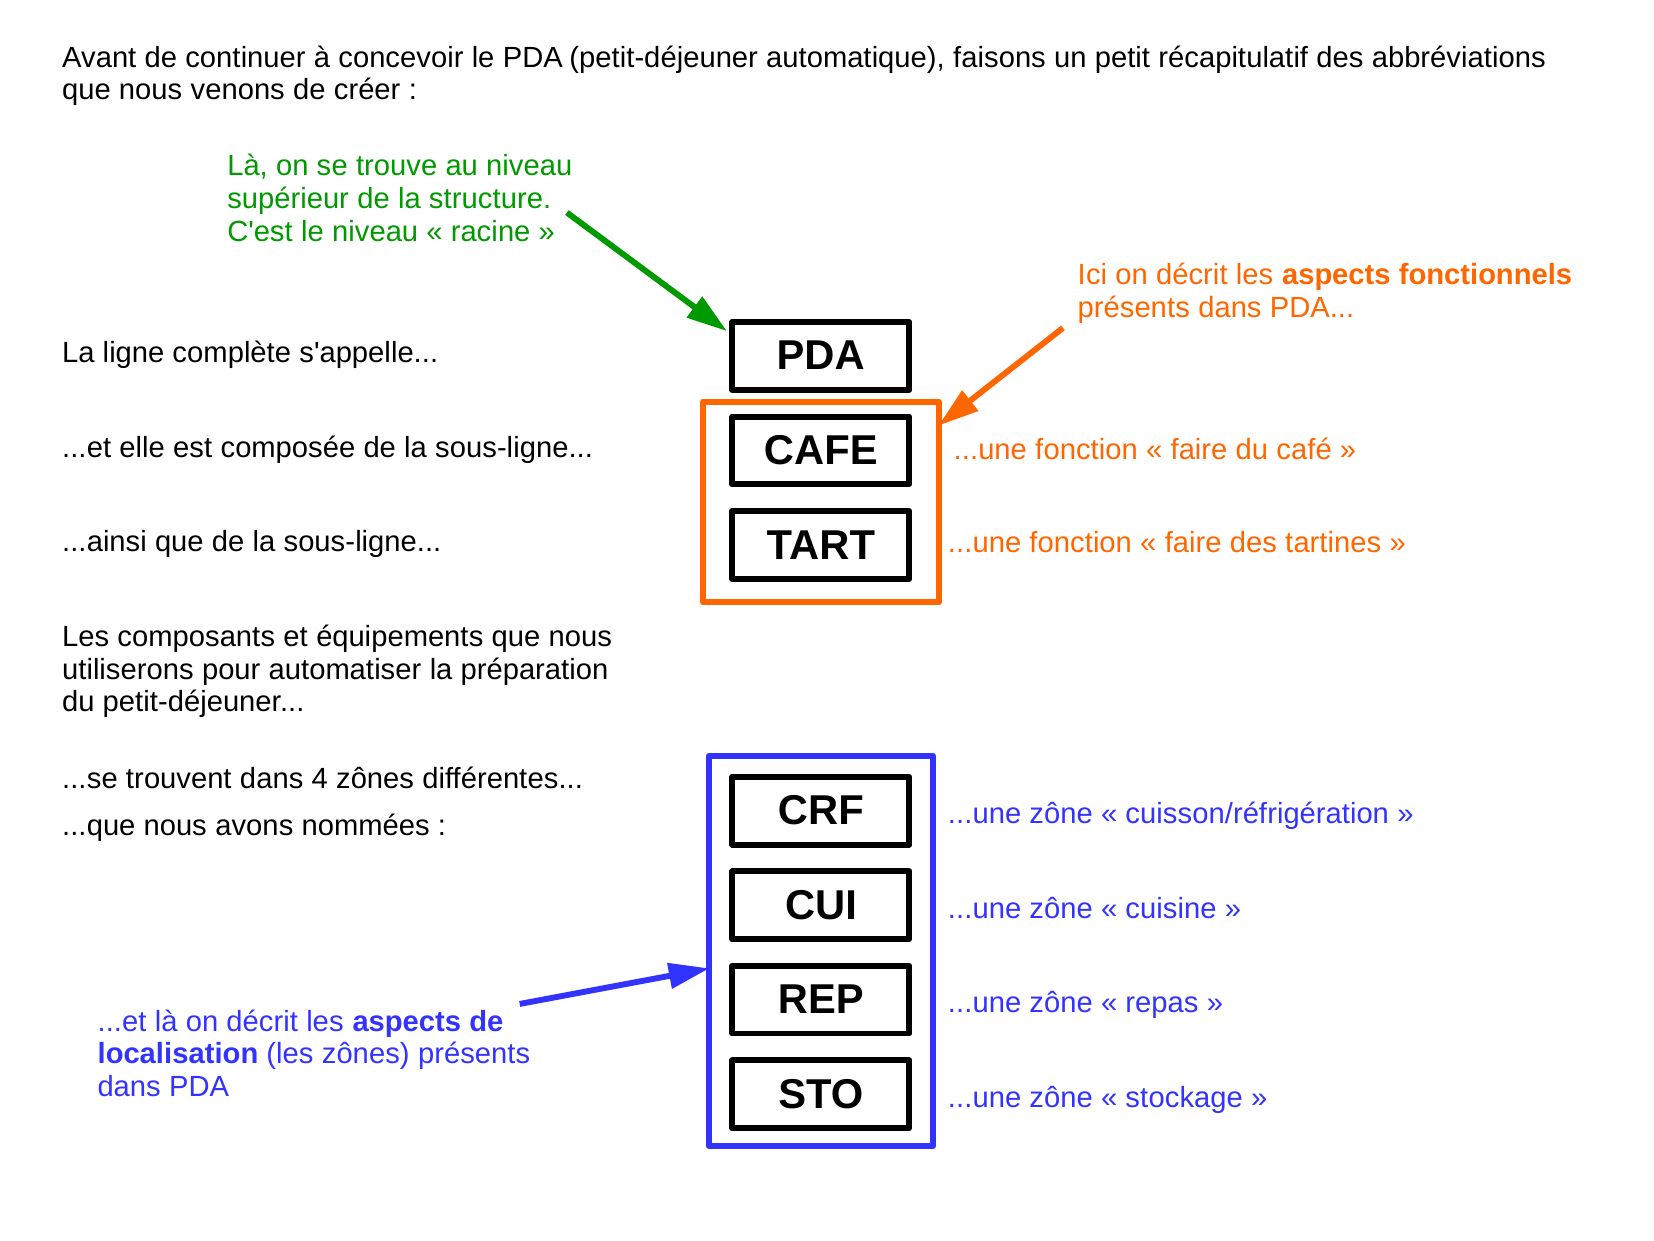

Avant de continuer à concevoir le PDA (petit-déjeuner automatique), faisons un petit récapitulatif des abbréviations que nous venons de créer :
Là, on se trouve au niveau supérieur de la structure. C'est le niveau « racine »
Ici on décrit les aspects fonctionnels présents dans PDA...
PDA
La ligne complète s'appelle...
CAFE
...et elle est composée de la sous-ligne...
...une fonction « faire du café »
TART
...ainsi que de la sous-ligne...
...une fonction « faire des tartines »
Les composants et équipements que nous utiliserons pour automatiser la préparation du petit-déjeuner...
...se trouvent dans 4 zônes différentes...
CRF
...une zône « cuisson/réfrigération »
...que nous avons nommées :
CUI
...une zône « cuisine »
REP
...une zône « repas »
...et là on décrit les aspects de localisation (les zônes) présents dans PDA
STO
...une zône « stockage »